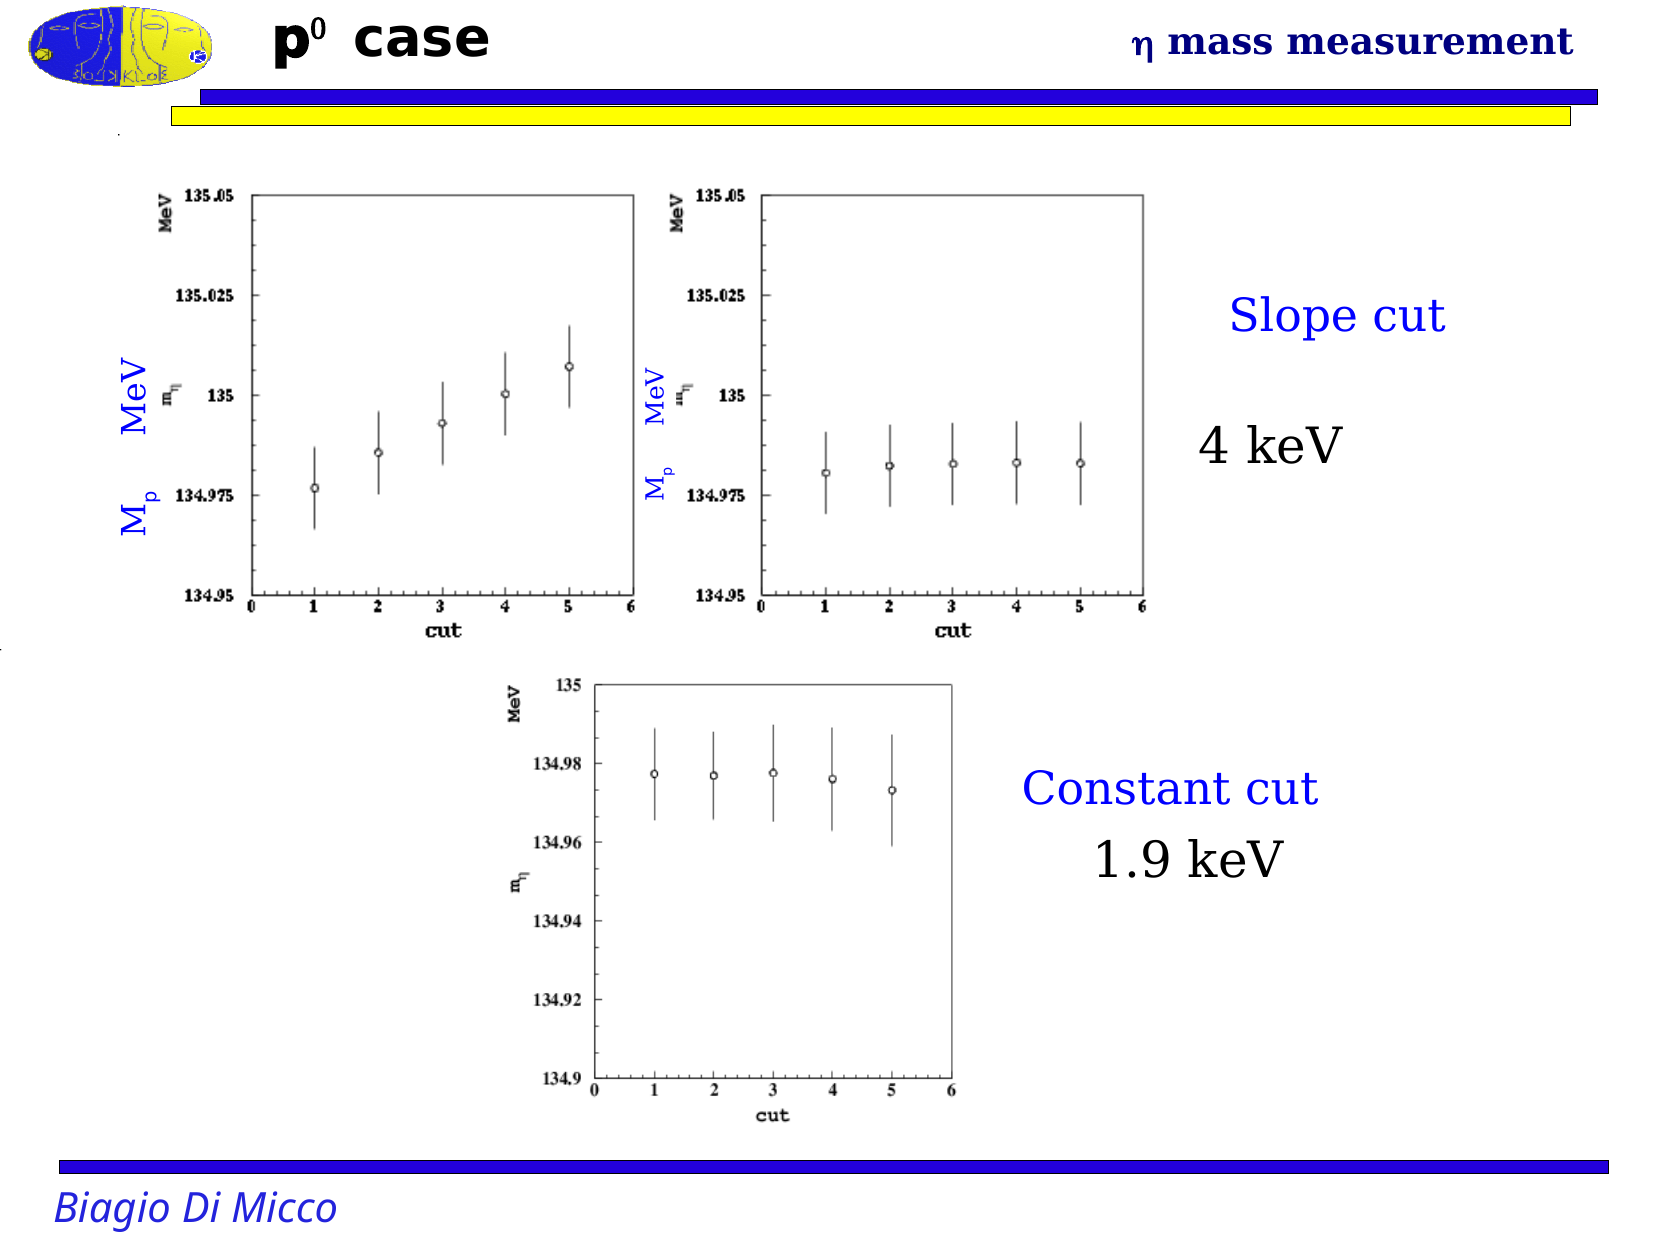

p0 case
Slope cut
Mp MeV
Mp MeV
4 keV
Constant cut
1.9 keV
Mp MeV